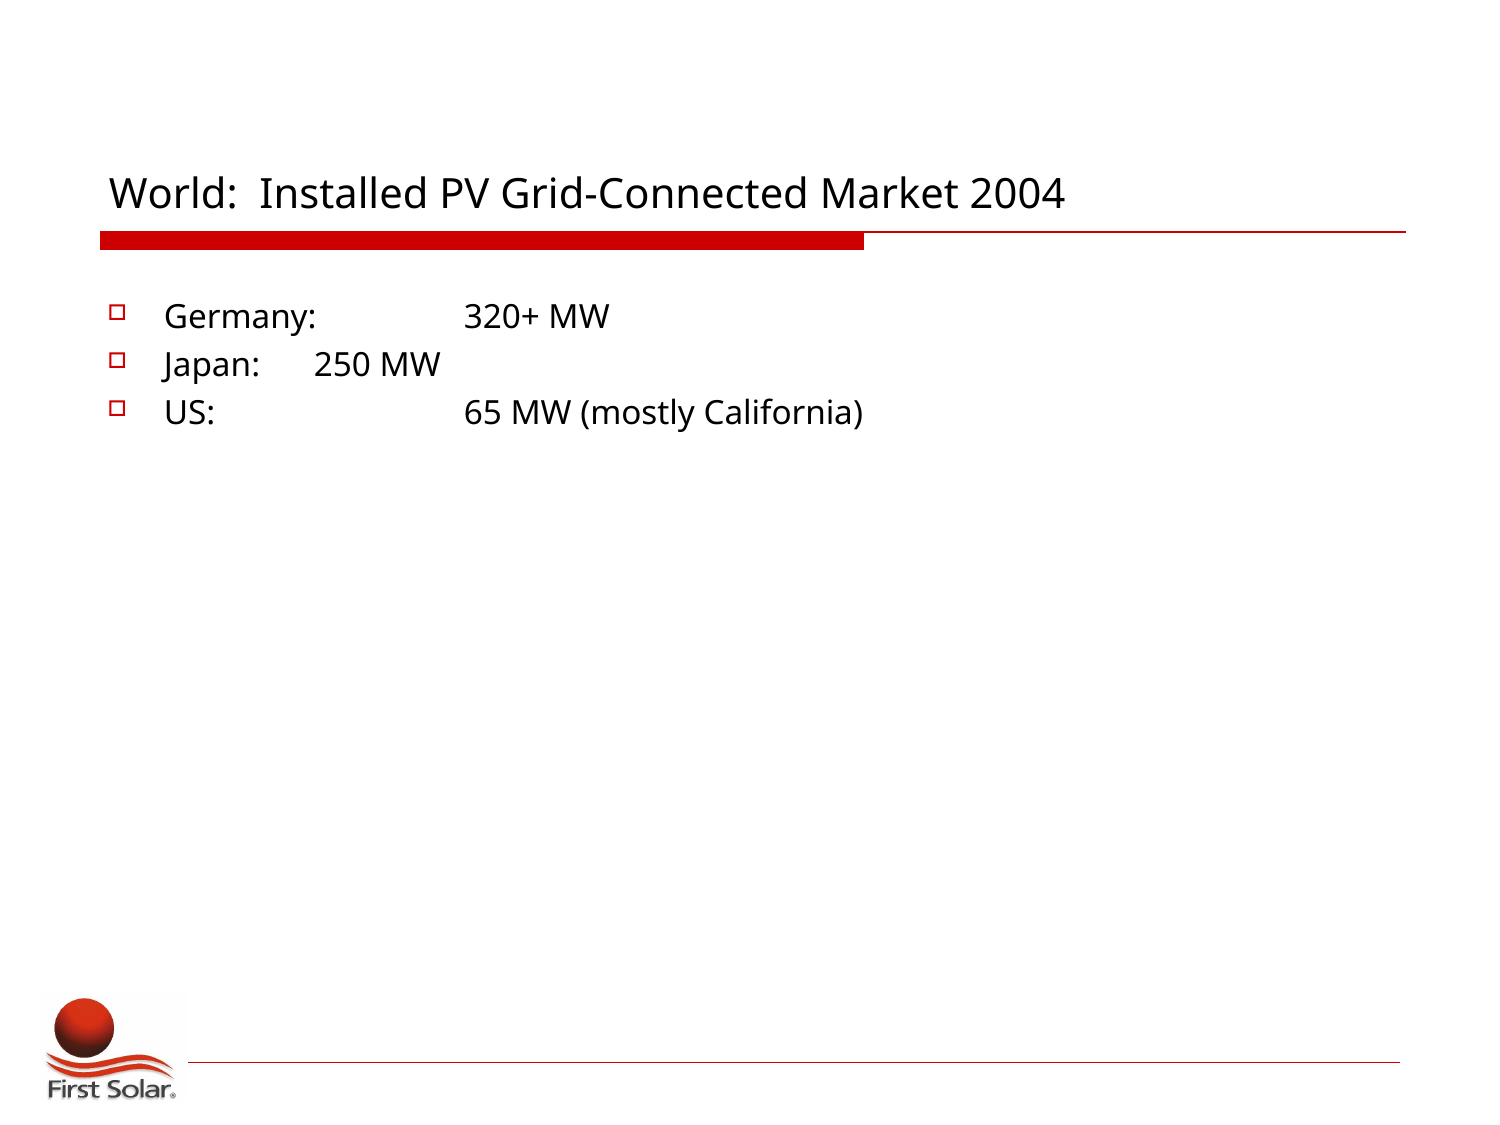

# World: Installed PV Grid-Connected Market 2004
Germany: 	320+ MW
Japan: 	250 MW
US: 		65 MW (mostly California)